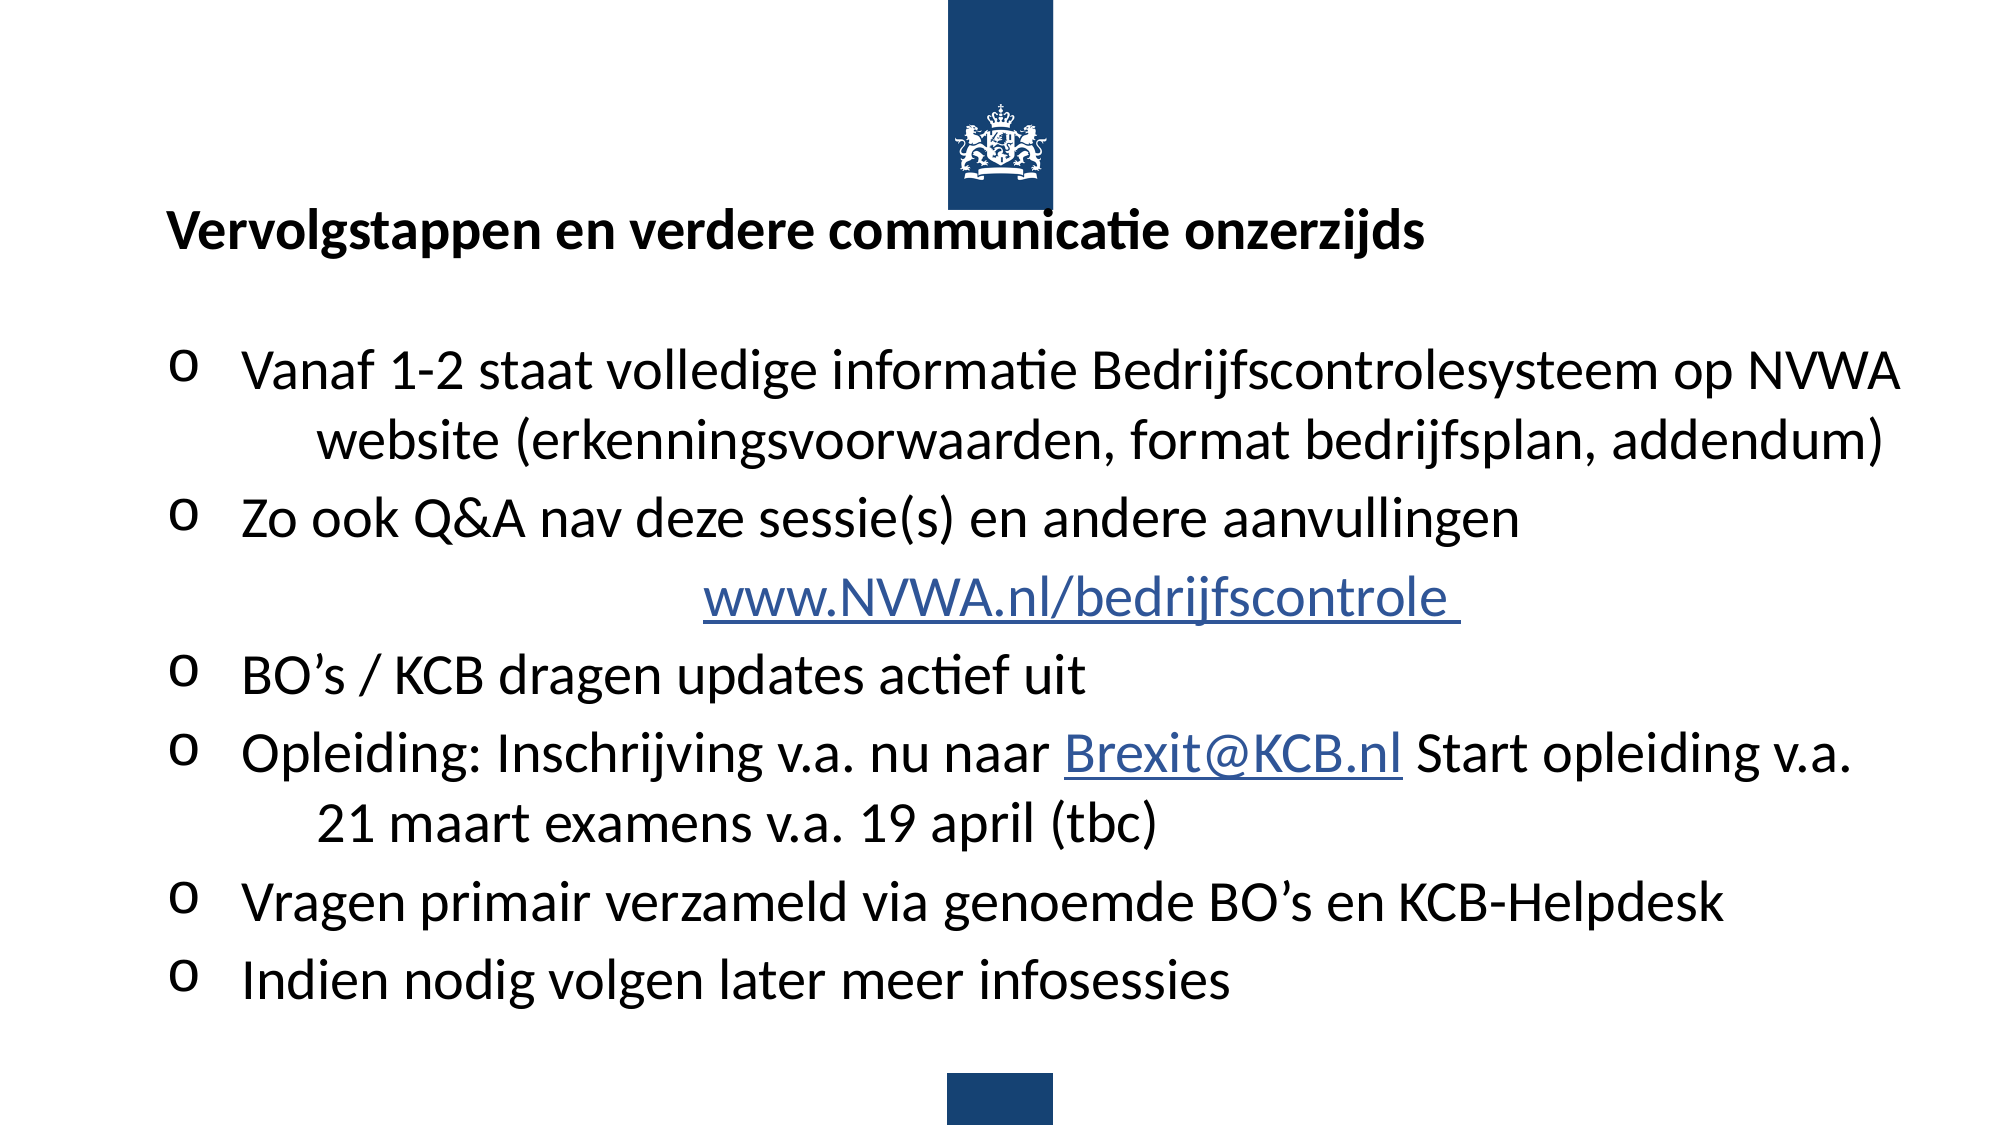

Vervolgstappen en verdere communicatie onzerzijds
Vanaf 1-2 staat volledige informatie Bedrijfscontrolesysteem op NVWA website (erkenningsvoorwaarden, format bedrijfsplan, addendum)
Zo ook Q&A nav deze sessie(s) en andere aanvullingen
	 www.NVWA.nl/bedrijfscontrole
BO’s / KCB dragen updates actief uit
Opleiding: Inschrijving v.a. nu naar Brexit@KCB.nl Start opleiding v.a. 21 maart examens v.a. 19 april (tbc)
Vragen primair verzameld via genoemde BO’s en KCB-Helpdesk
Indien nodig volgen later meer infosessies
#